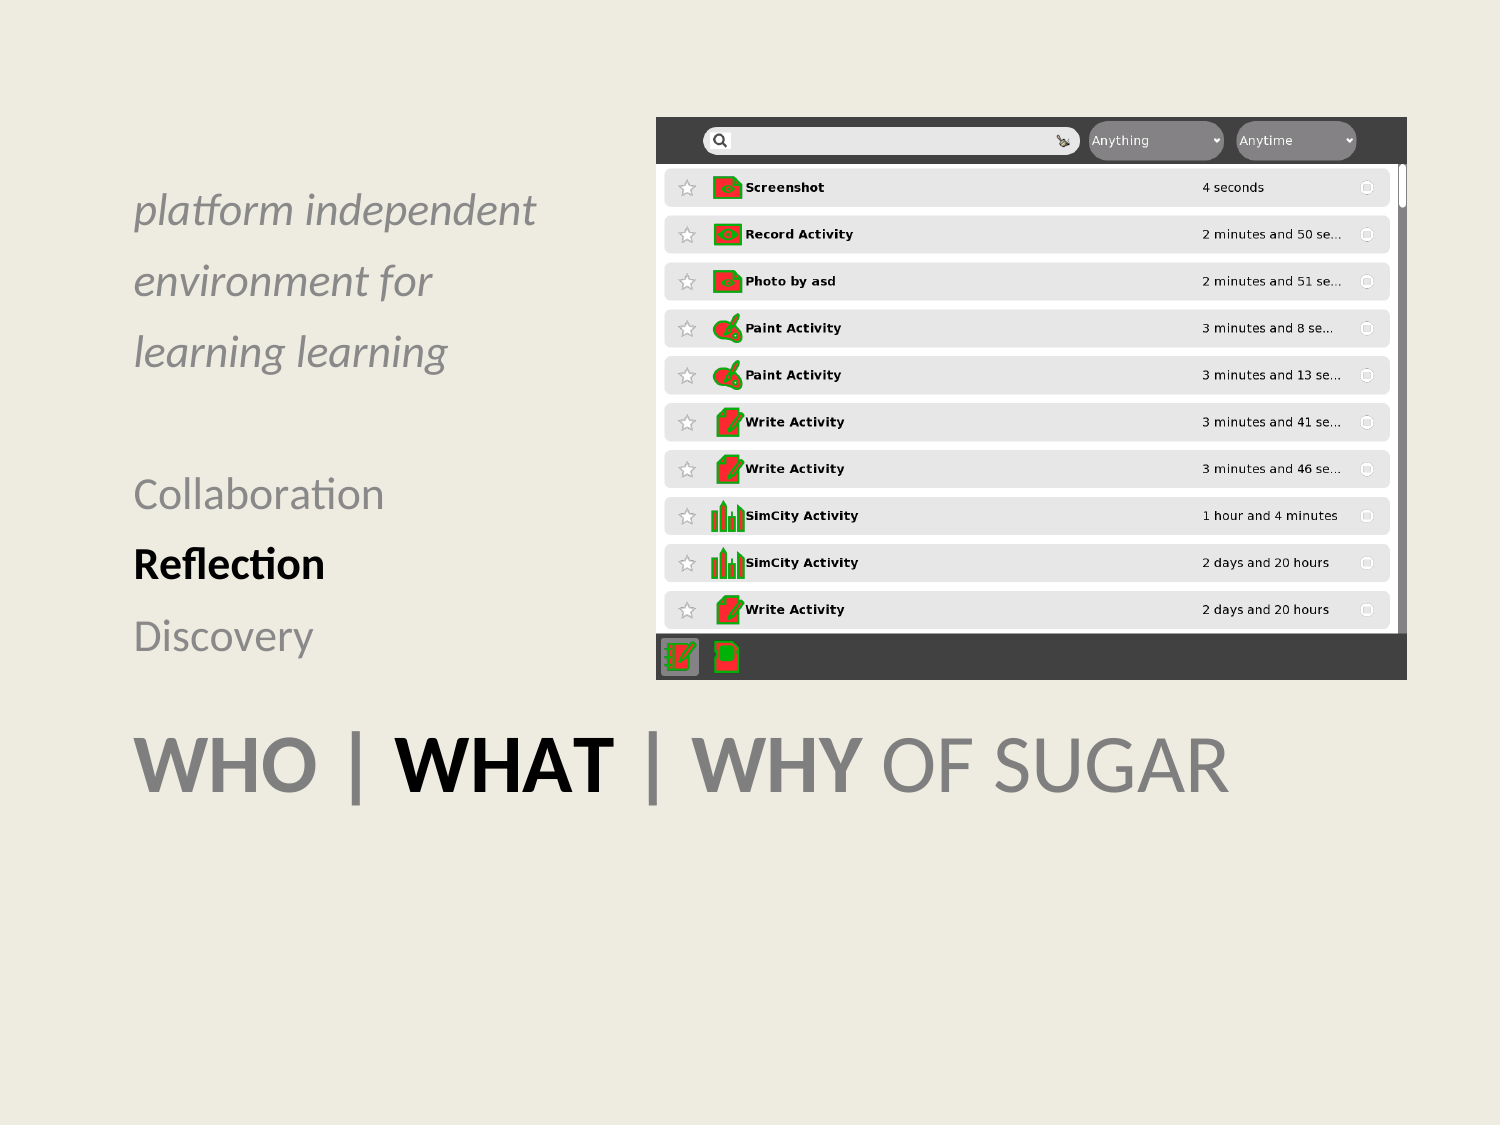

platform independent
environment for
learning learning
Collaboration
Reflection
Discovery
# WHO | WHAT | WHY OF SUGAR